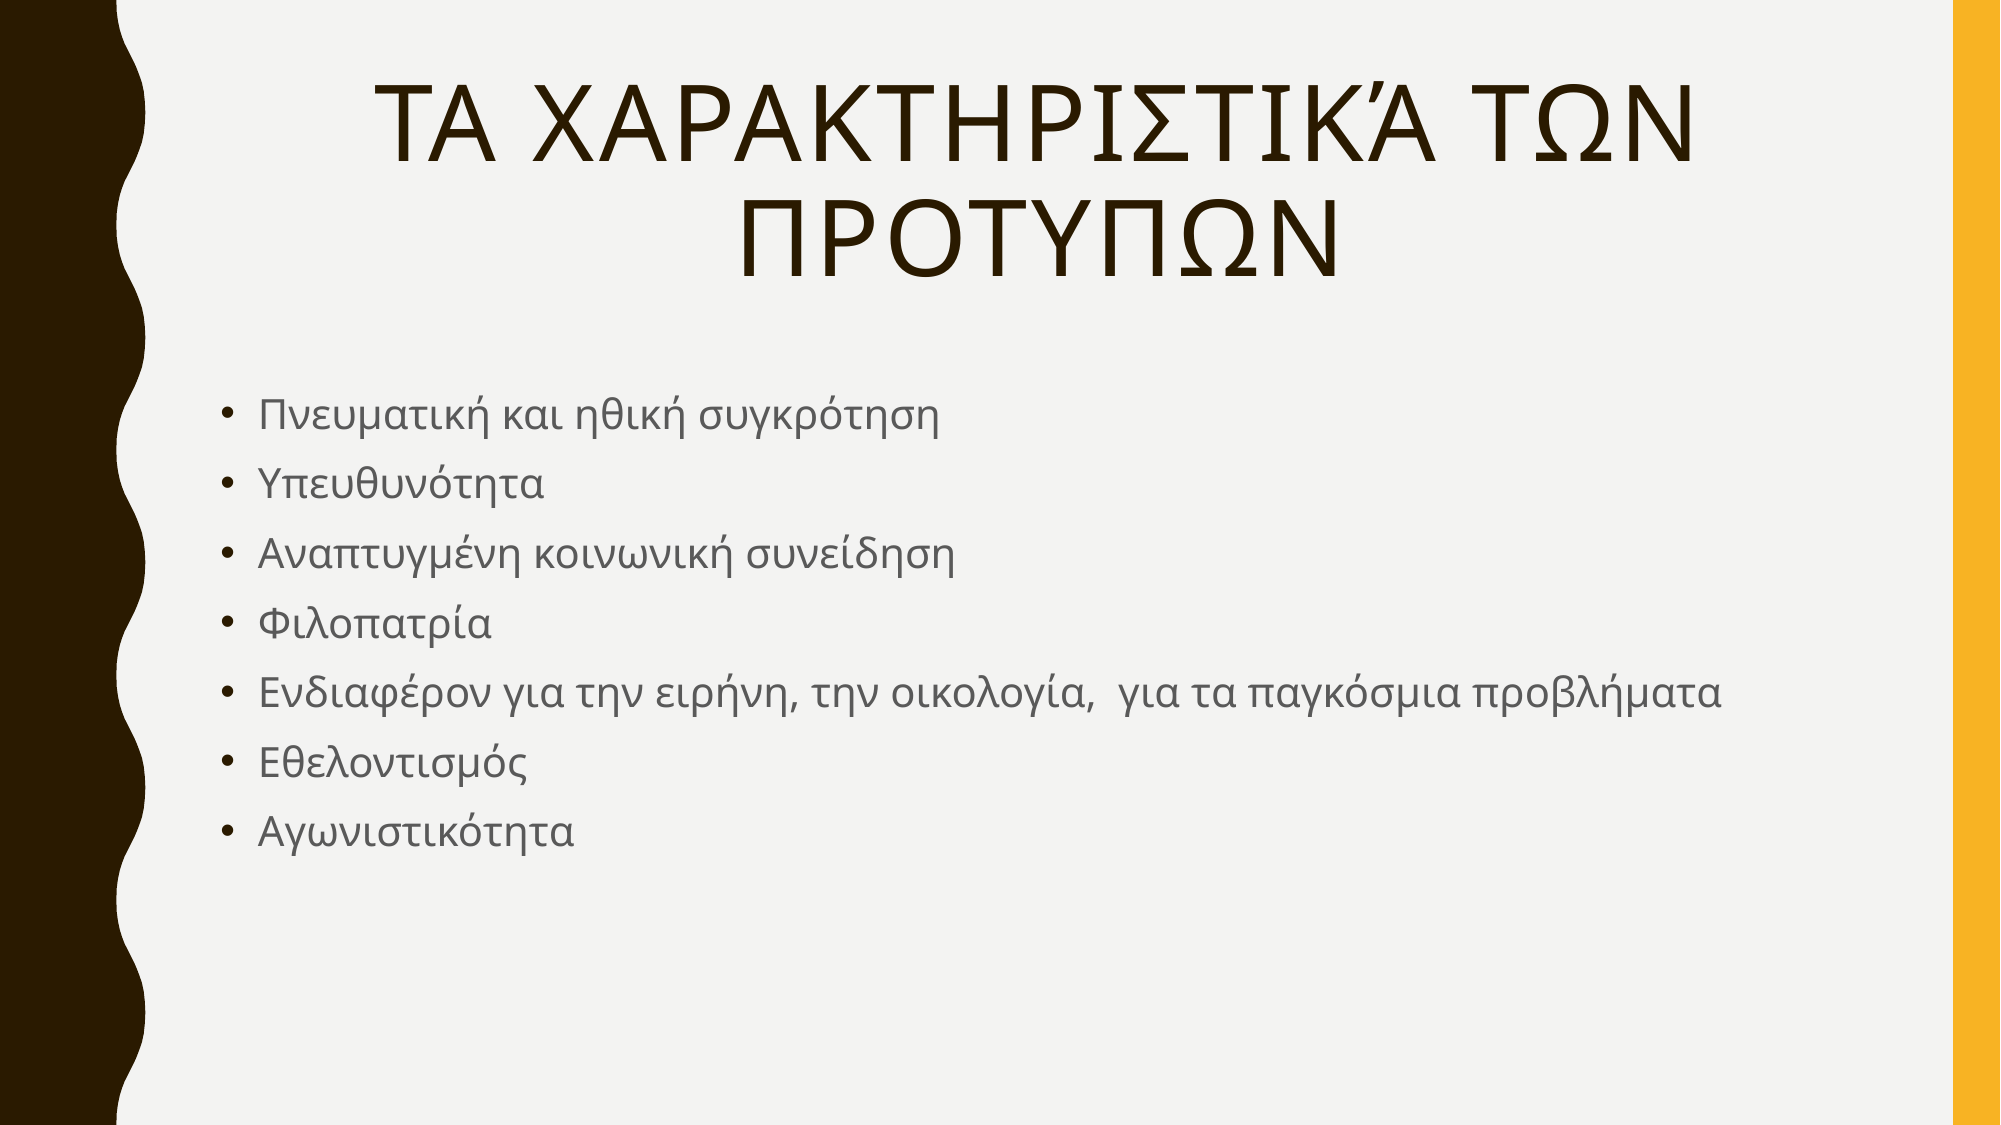

# Τα χαρακτηριστικά των προτυπων
Πνευματική και ηθική συγκρότηση
Υπευθυνότητα
Αναπτυγμένη κοινωνική συνείδηση
Φιλοπατρία
Ενδιαφέρον για την ειρήνη, την οικολογία, για τα παγκόσμια προβλήματα
Εθελοντισμός
Αγωνιστικότητα